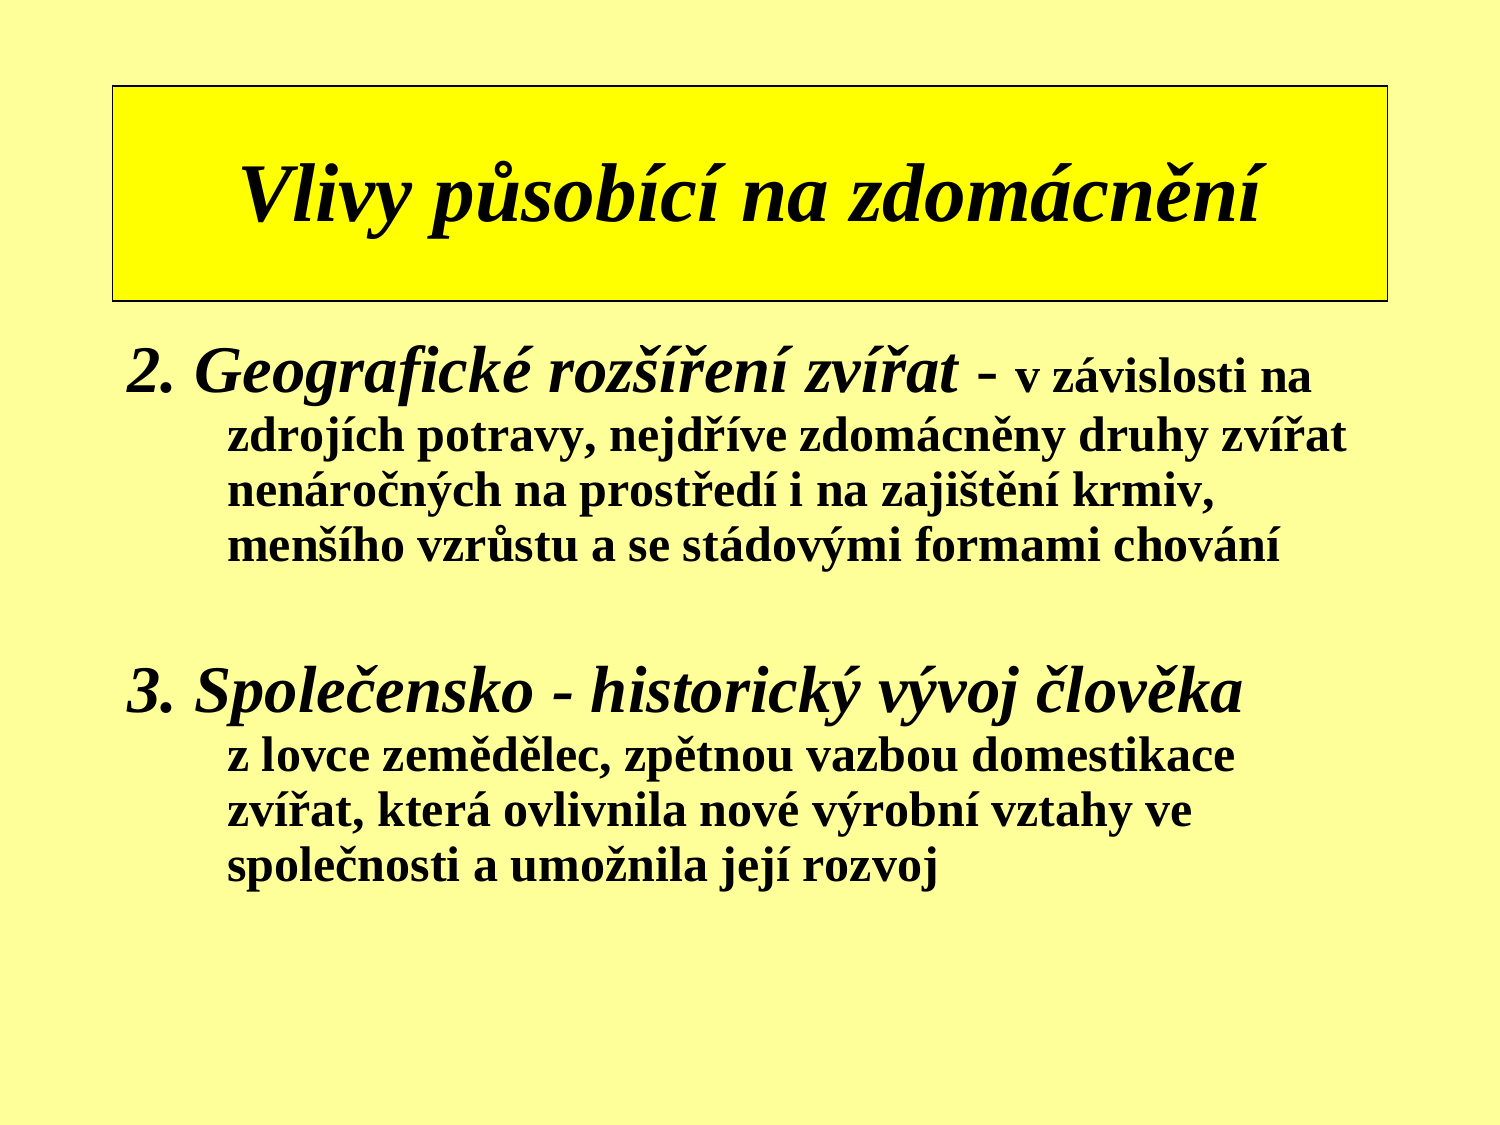

Vlivy působící na zdomácnění
# 2. Geografické rozšíření zvířat - v závislosti na zdrojích potravy, nejdříve zdomácněny druhy zvířat nenáročných na prostředí i na zajištění krmiv, menšího vzrůstu a se stádovými formami chování
3. Společensko - historický vývoj člověka z lovce zemědělec, zpětnou vazbou domestikace zvířat, která ovlivnila nové výrobní vztahy ve společnosti a umožnila její rozvoj